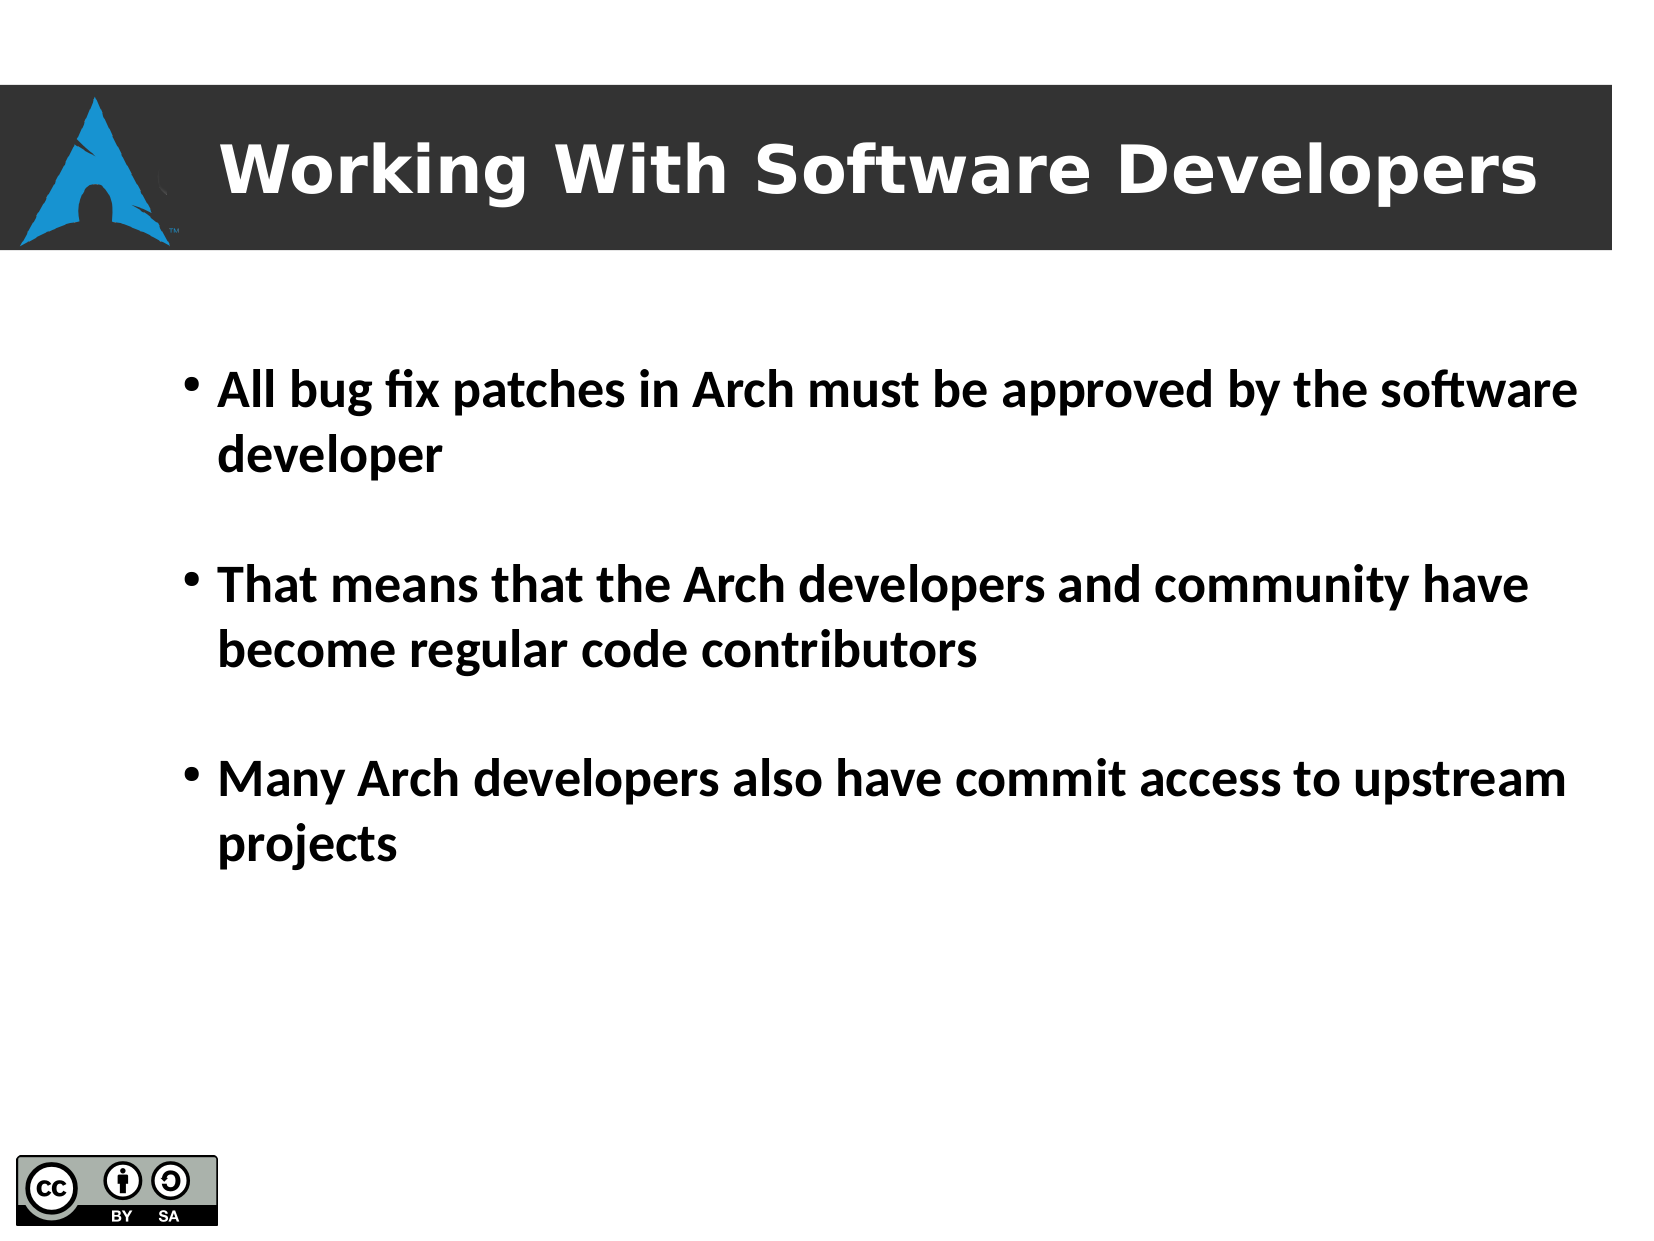

Working With Software Developers
#
All bug fix patches in Arch must be approved by the software developer
That means that the Arch developers and community have become regular code contributors
Many Arch developers also have commit access to upstream projects